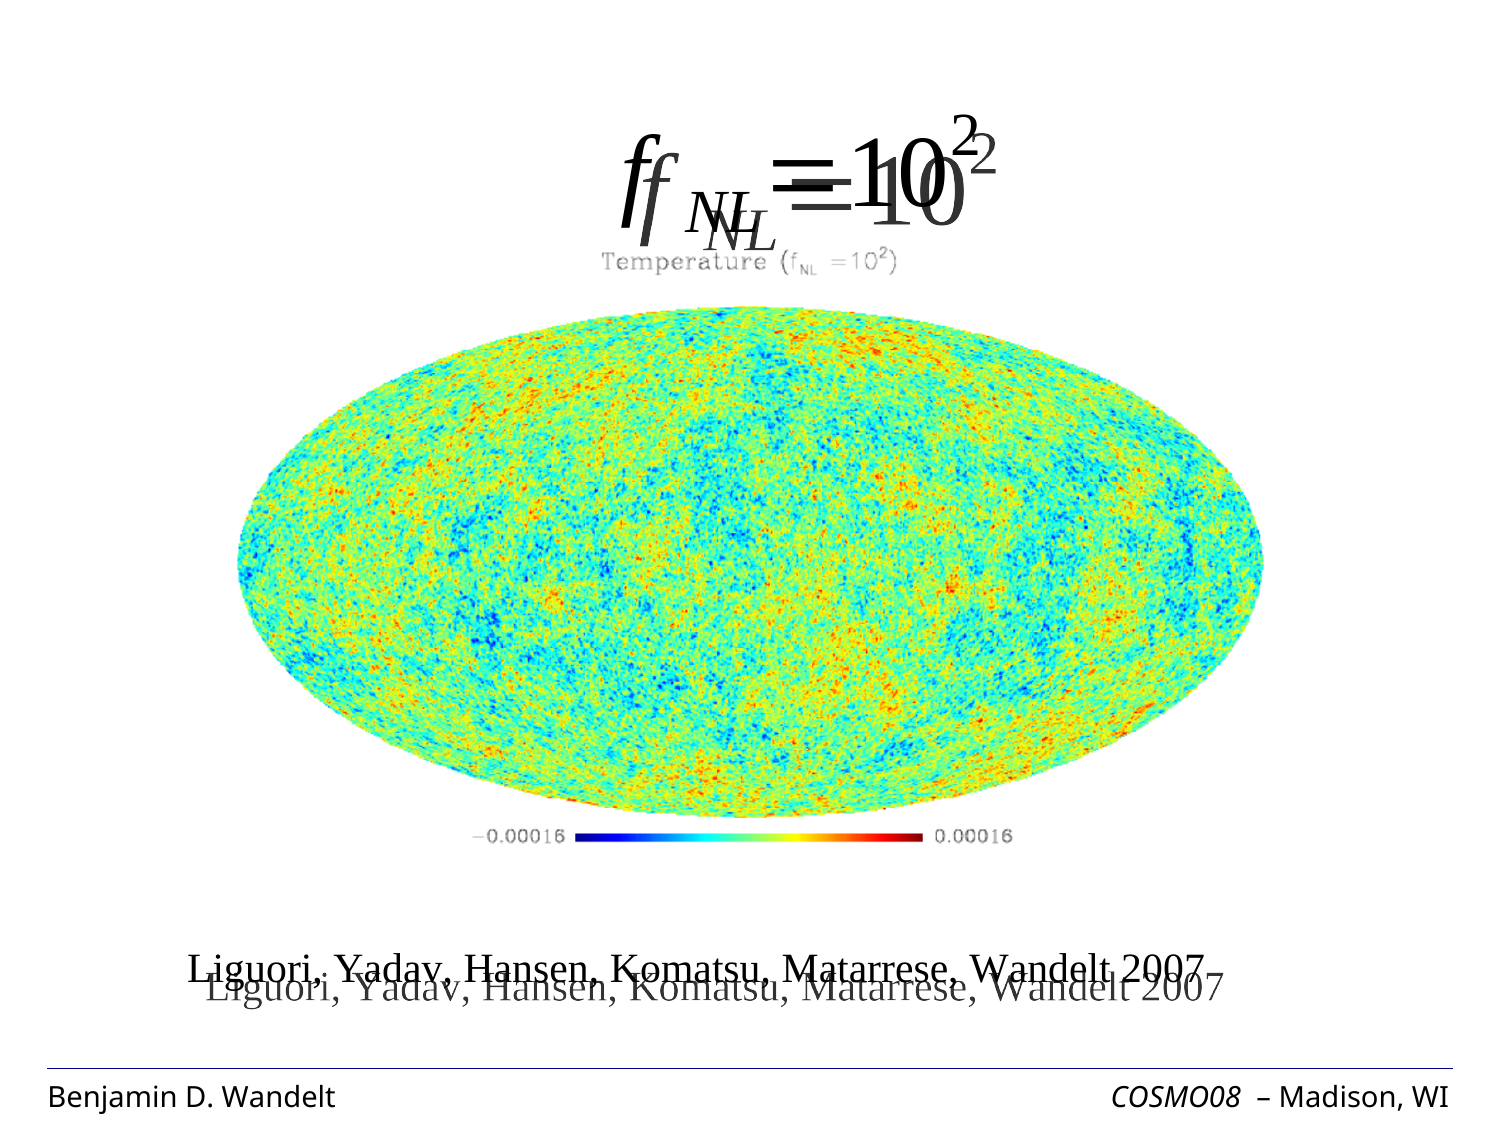

Liguori, Yadav, Hansen, Komatsu, Matarrese, Wandelt 2007
August 2, 2008